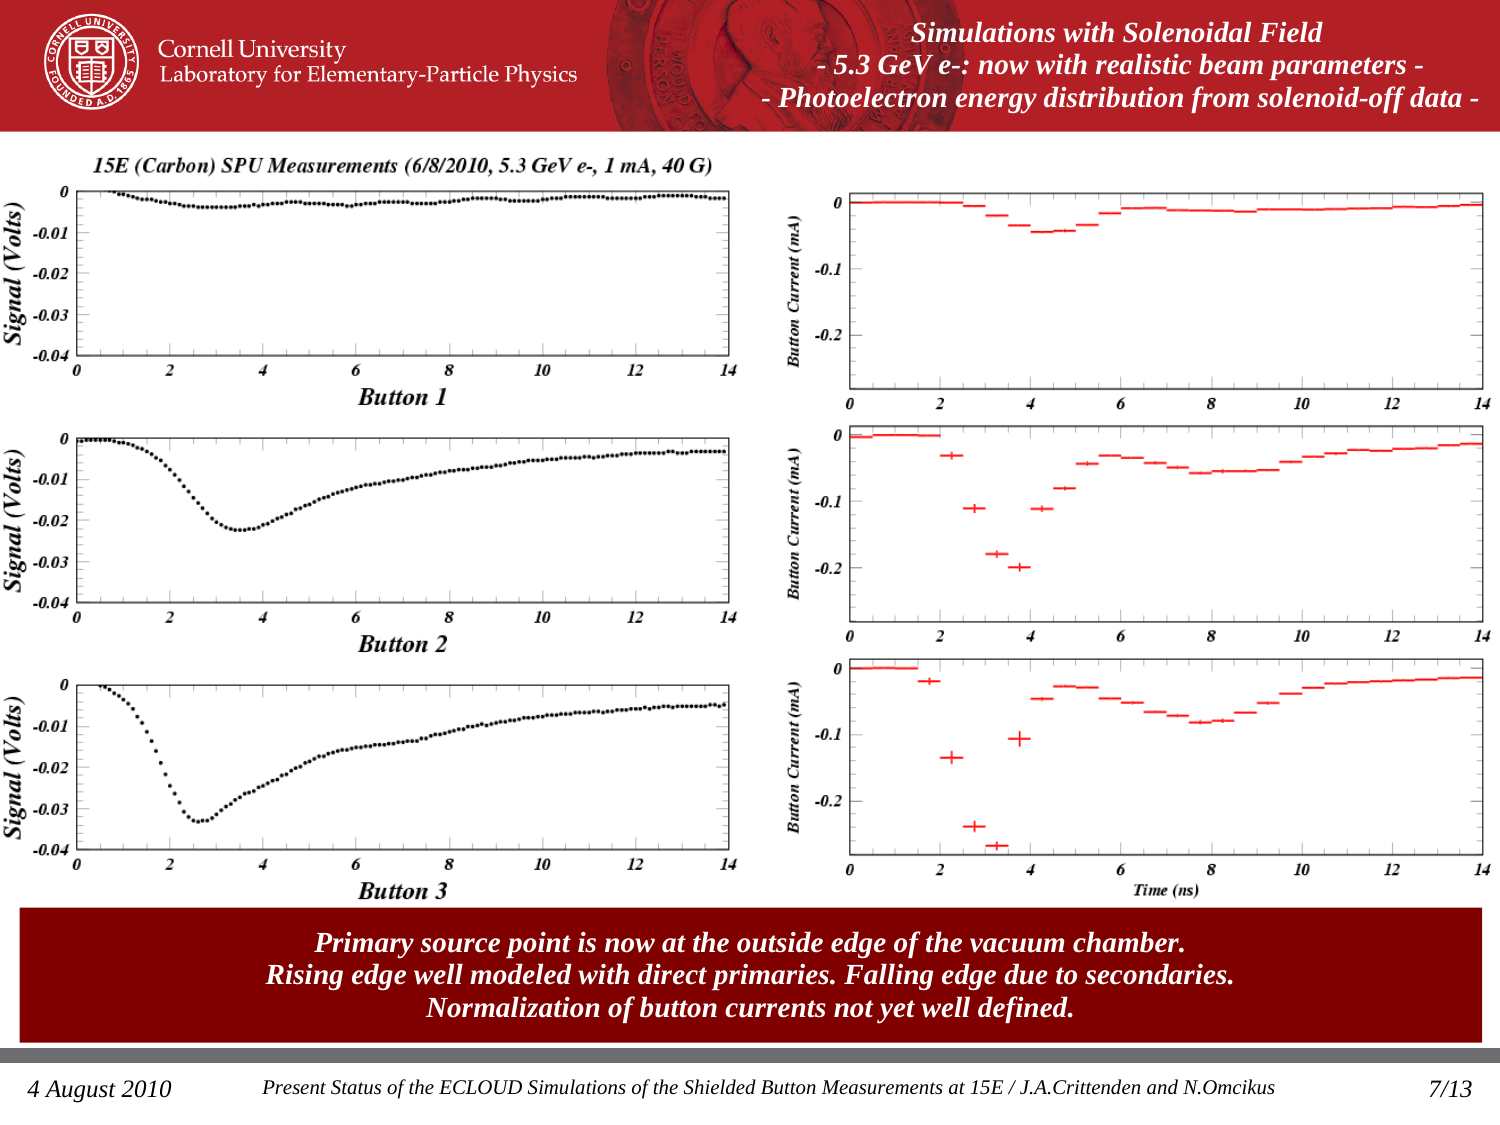

# Simulations with Solenoidal Field - 5.3 GeV e-: now with realistic beam parameters - - Photoelectron energy distribution from solenoid-off data -
Primary source point is now at the outside edge of the vacuum chamber.
Rising edge well modeled with direct primaries. Falling edge due to secondaries.
Normalization of button currents not yet well defined.
5.3 GeV 1mA e- ED:-20 0.18 4.0 40G field